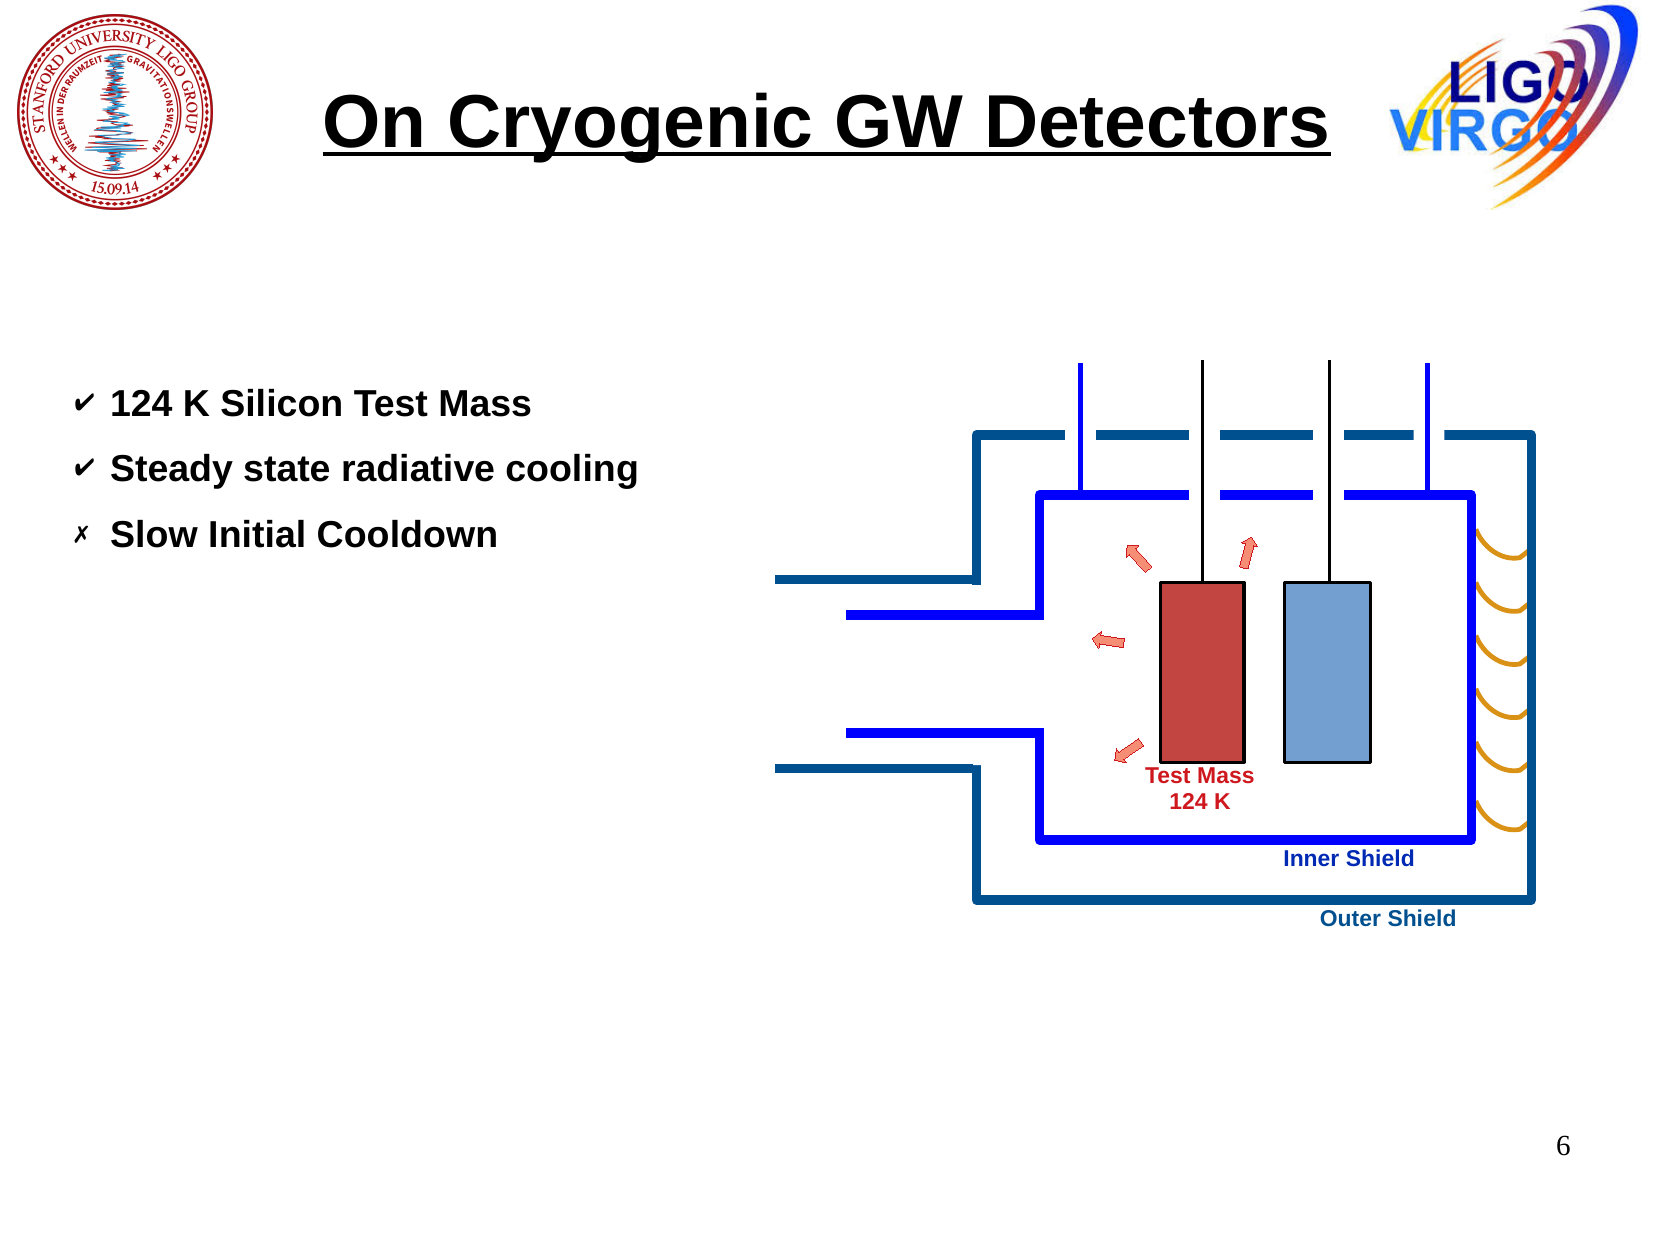

# On Cryogenic GW Detectors
124 K Silicon Test Mass
Steady state radiative cooling
Slow Initial Cooldown
Test Mass
124 K
Inner Shield
Outer Shield
6